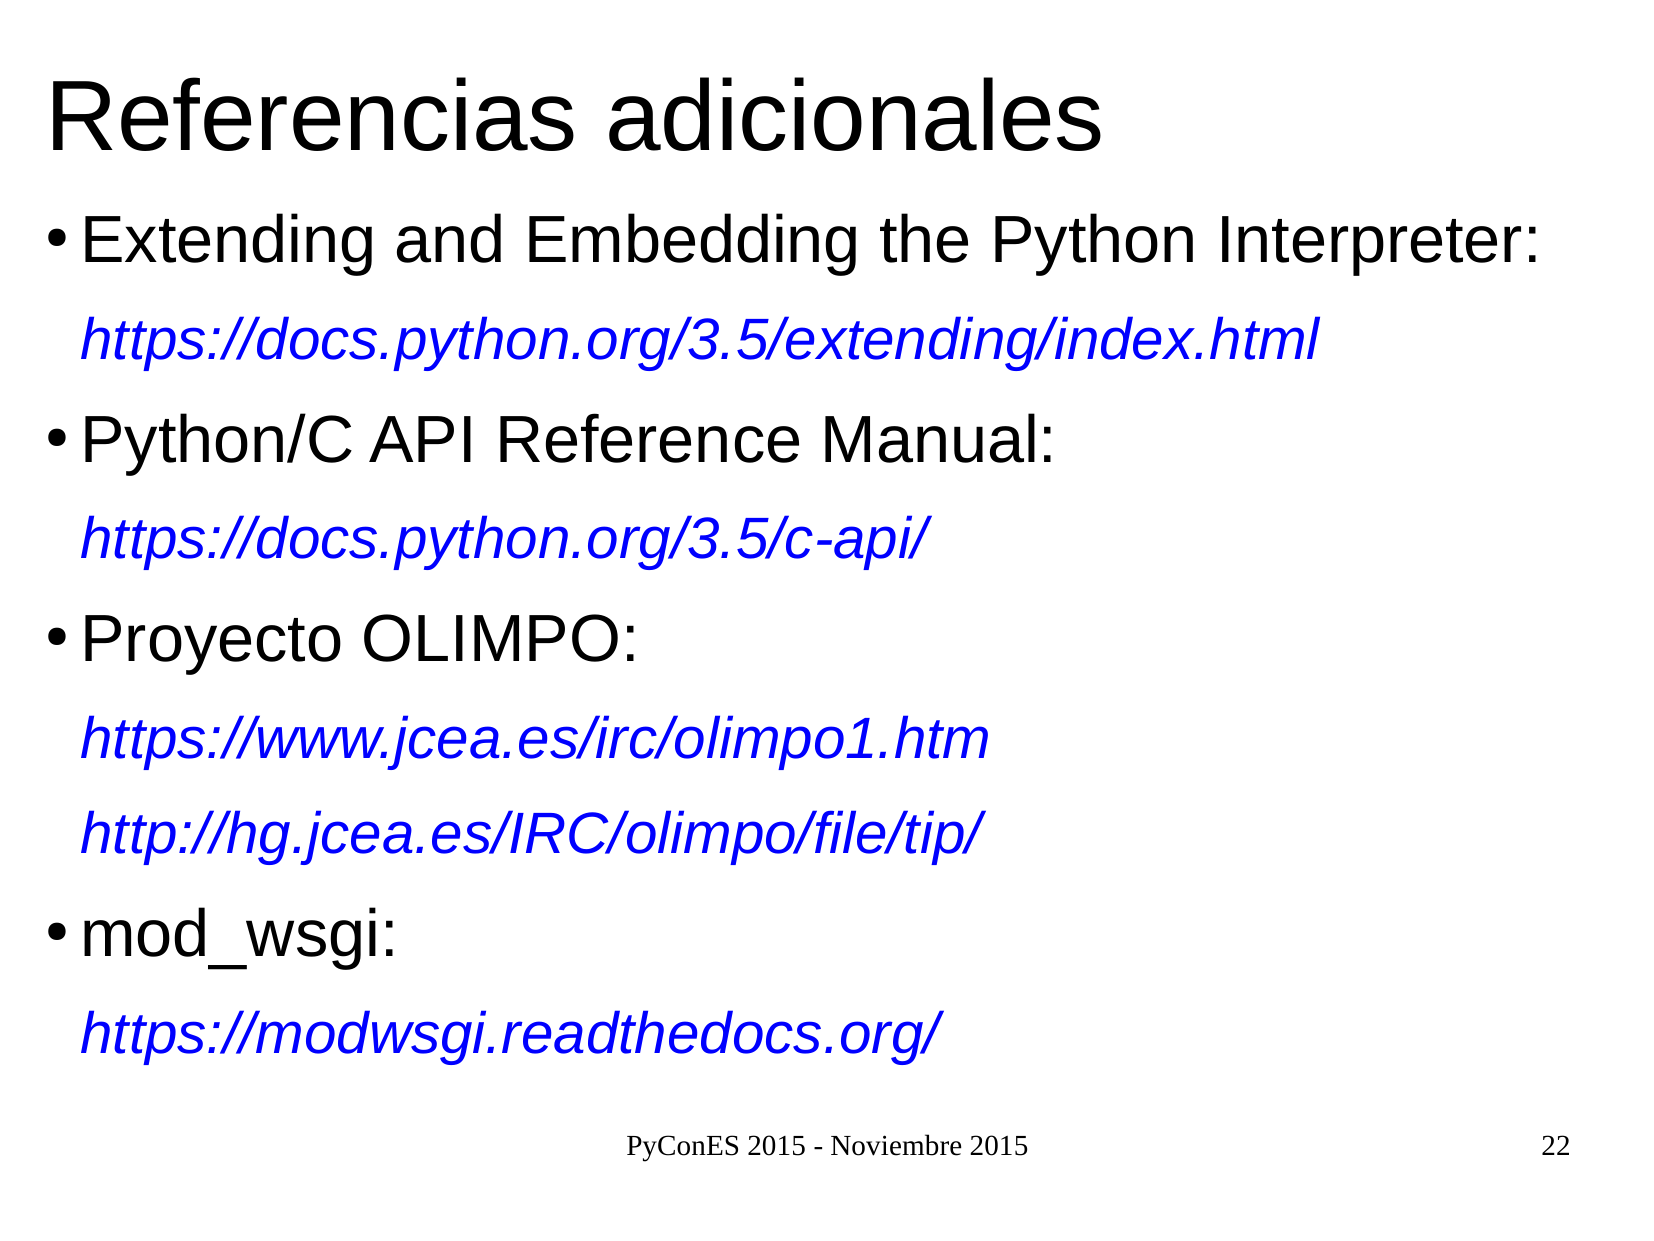

# Referencias adicionales
Extending and Embedding the Python Interpreter:
https://docs.python.org/3.5/extending/index.html
Python/C API Reference Manual:
https://docs.python.org/3.5/c-api/
Proyecto OLIMPO:
https://www.jcea.es/irc/olimpo1.htm
http://hg.jcea.es/IRC/olimpo/file/tip/
mod_wsgi:
https://modwsgi.readthedocs.org/
PyConES 2015 - Noviembre 2015
22